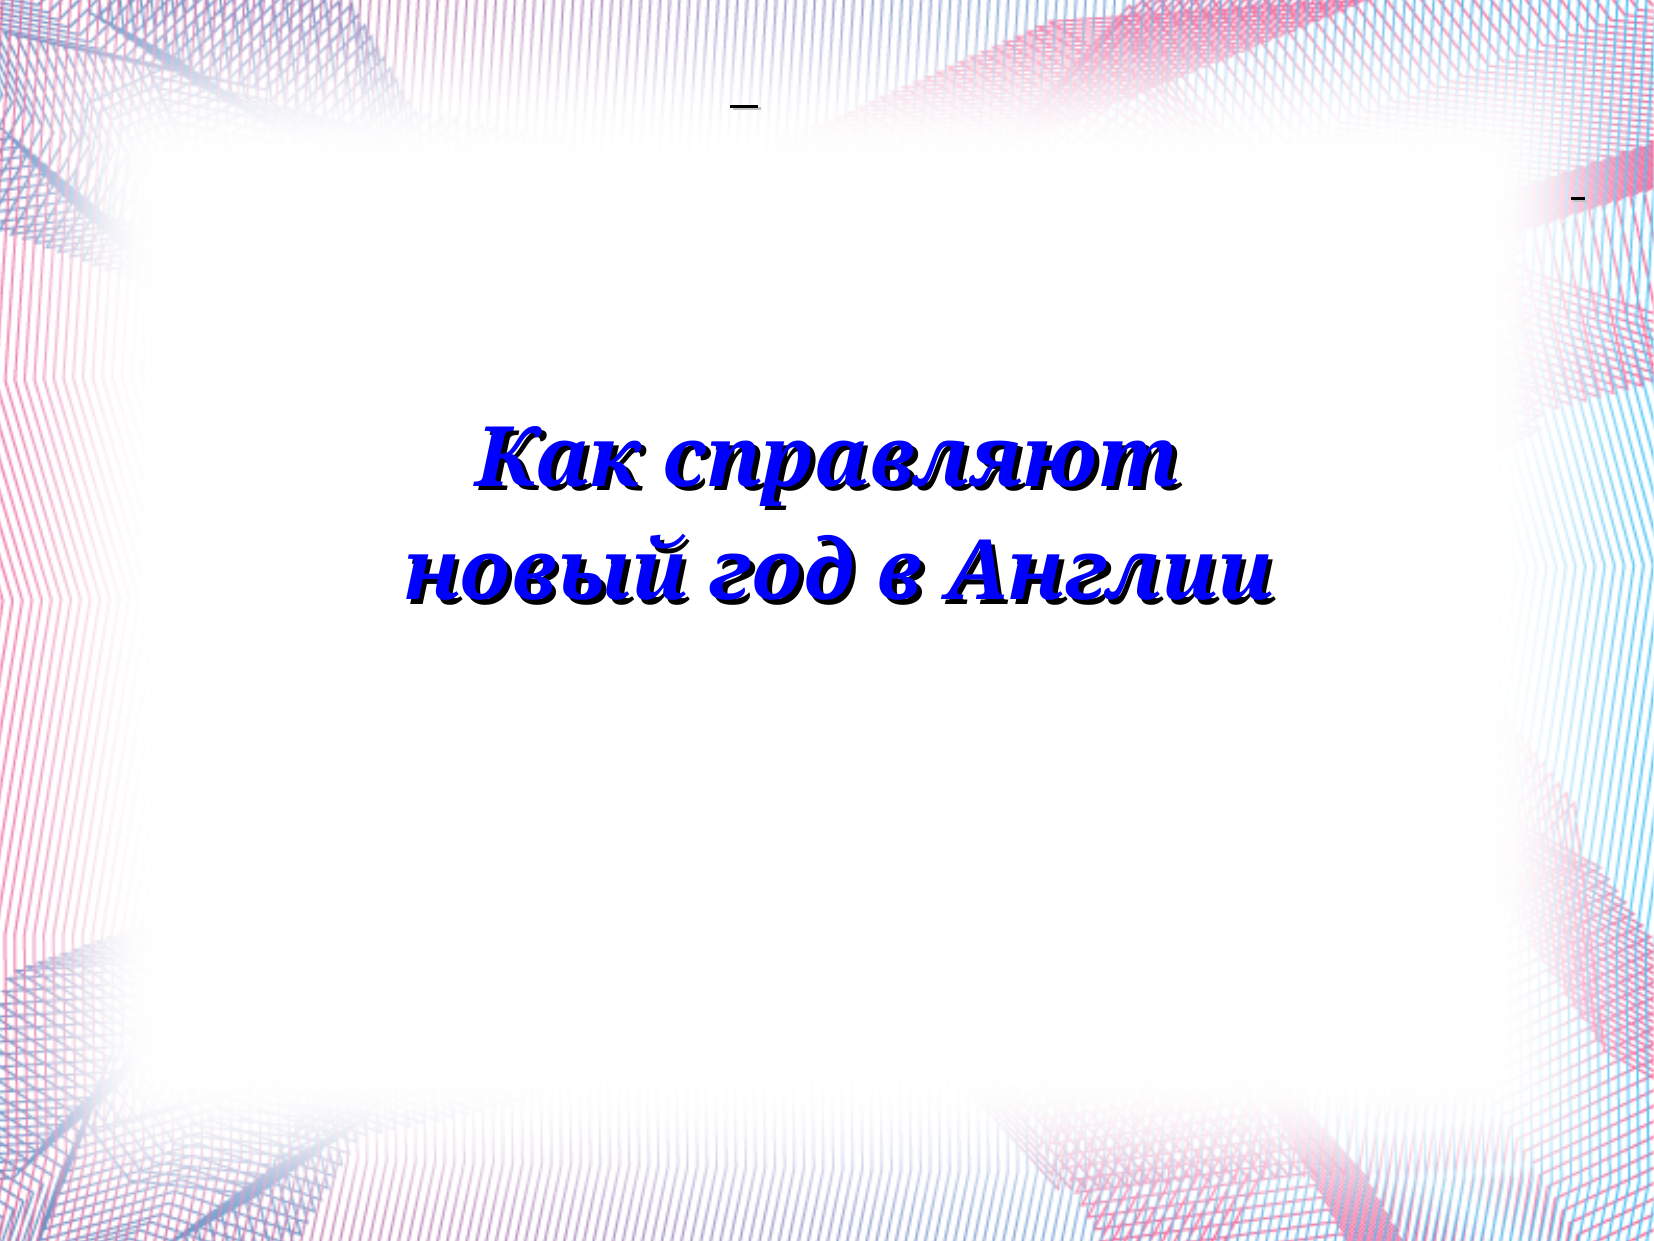

Как справляют
новый год в Англии
#